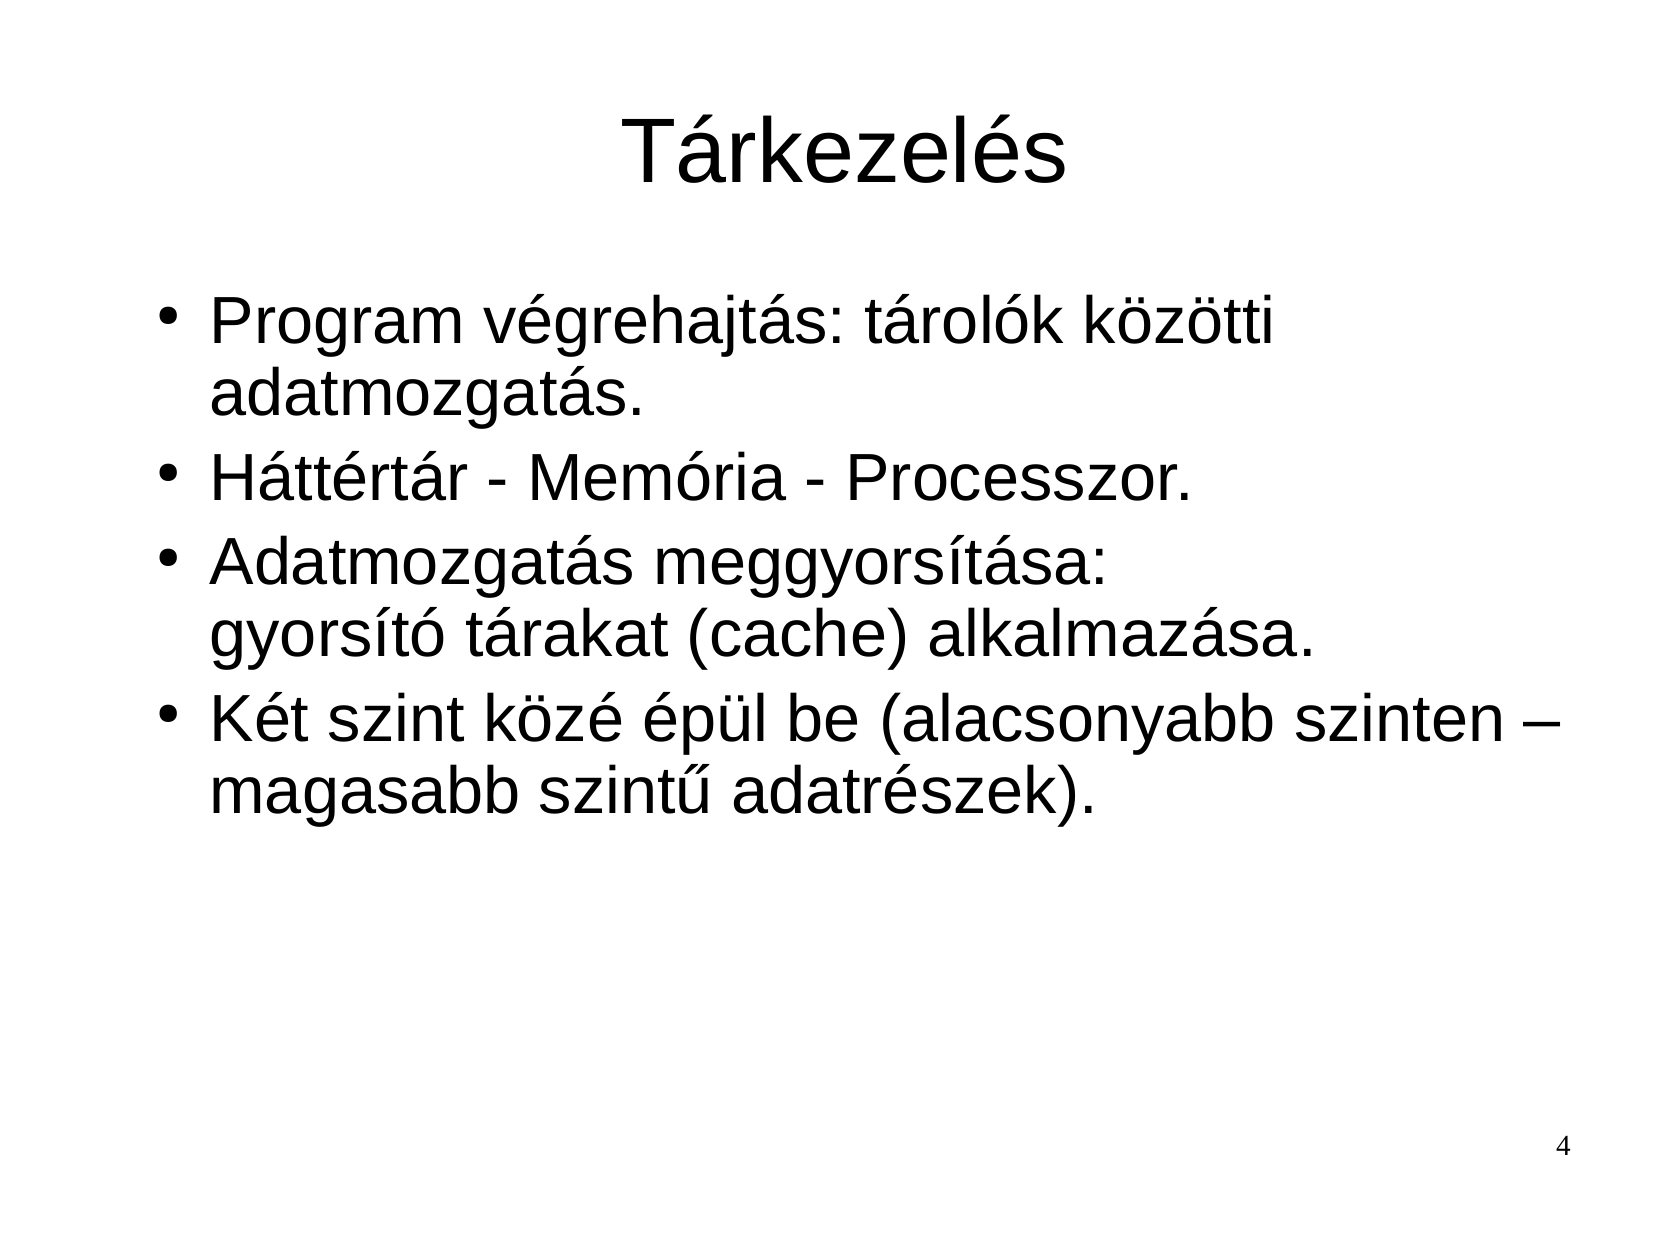

# Tárkezelés
Program végrehajtás: tárolók közötti adatmozgatás.
Háttértár - Memória - Processzor.
Adatmozgatás meggyorsítása:
gyorsító tárakat (cache) alkalmazása.
Két szint közé épül be (alacsonyabb szinten –magasabb szintű adatrészek).
4